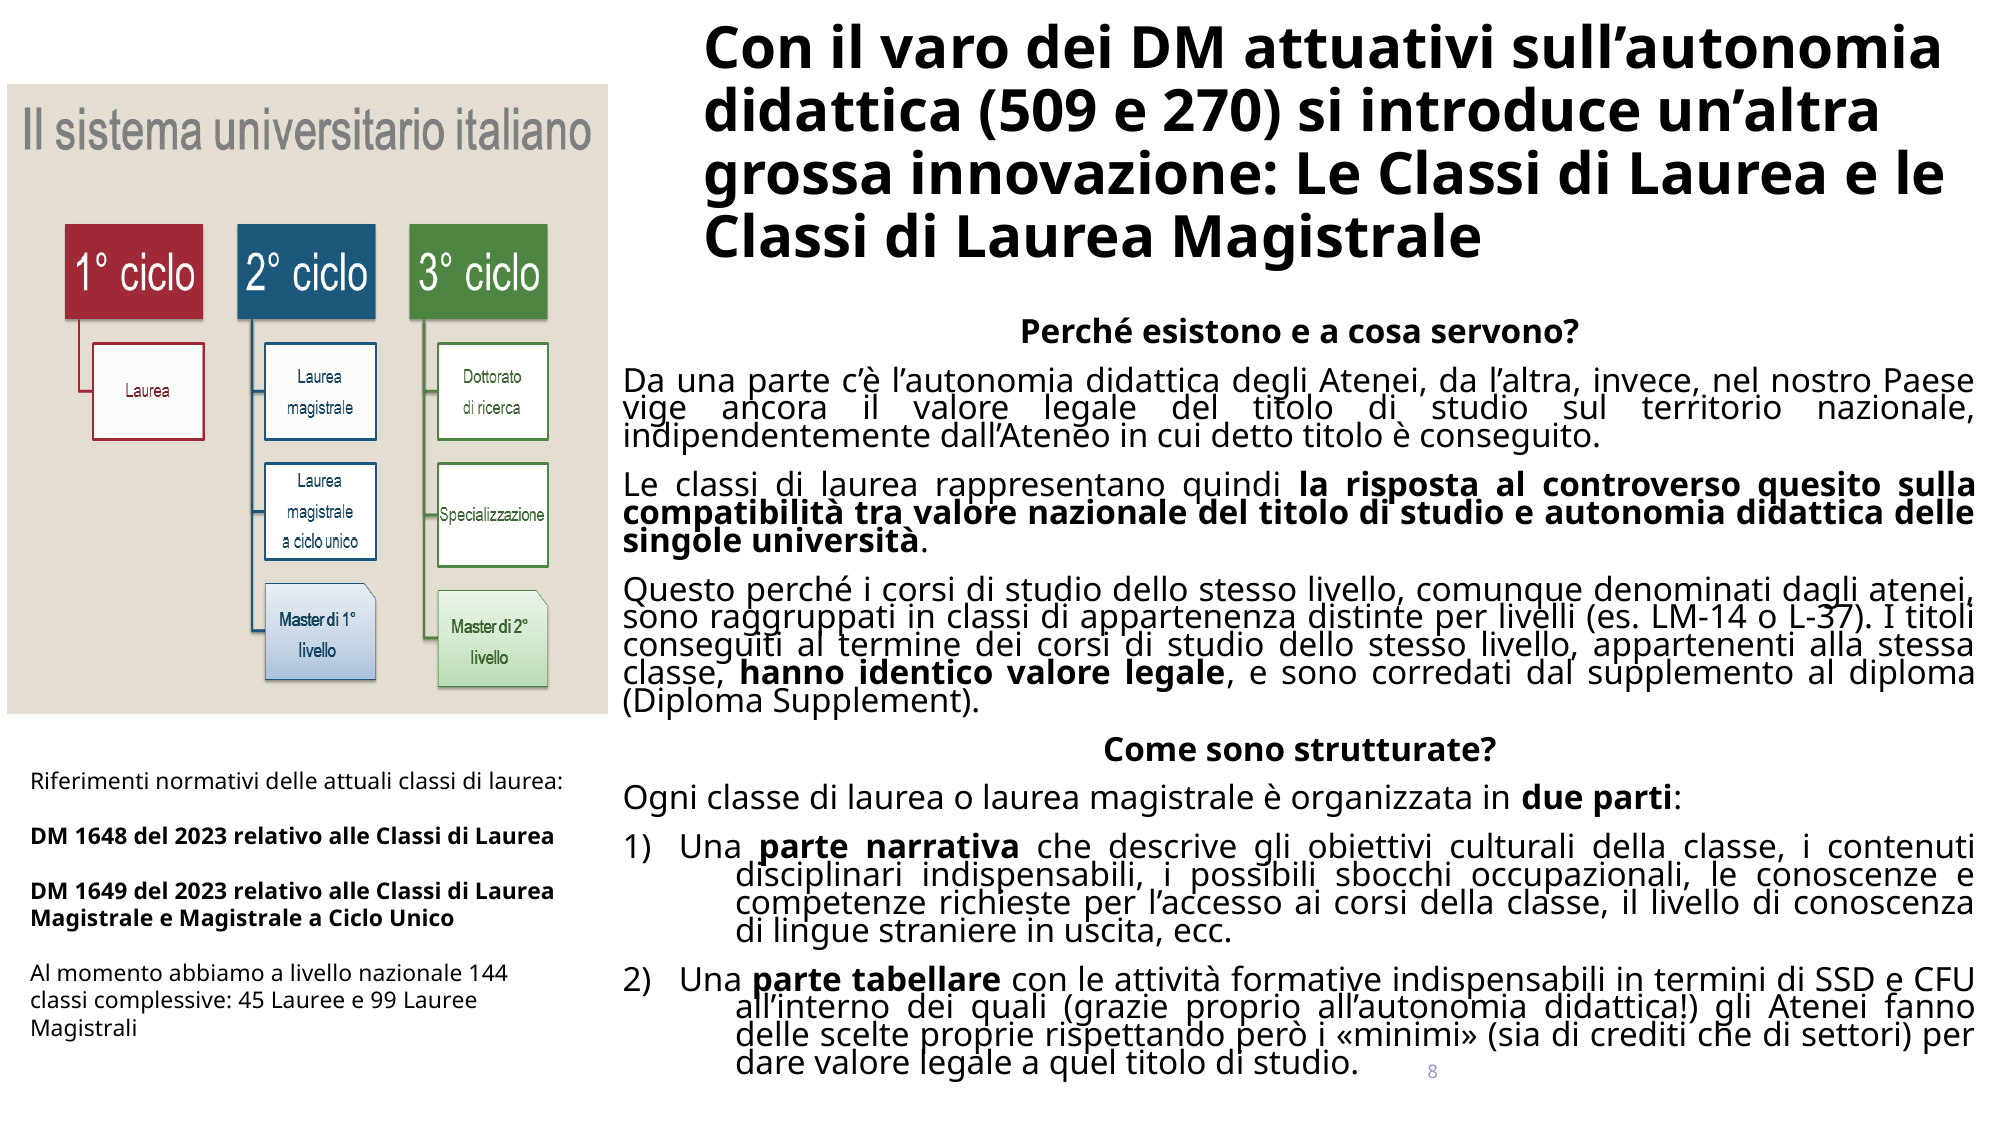

# Con il varo dei DM attuativi sull’autonomia didattica (509 e 270) si introduce un’altra grossa innovazione: Le Classi di Laurea e le Classi di Laurea Magistrale
Perché esistono e a cosa servono?
Da una parte c’è l’autonomia didattica degli Atenei, da l’altra, invece, nel nostro Paese vige ancora il valore legale del titolo di studio sul territorio nazionale, indipendentemente dall’Ateneo in cui detto titolo è conseguito.
Le classi di laurea rappresentano quindi la risposta al controverso quesito sulla compatibilità tra valore nazionale del titolo di studio e autonomia didattica delle singole università.
Questo perché i corsi di studio dello stesso livello, comunque denominati dagli atenei, sono raggruppati in classi di appartenenza distinte per livelli (es. LM-14 o L-37). I titoli conseguiti al termine dei corsi di studio dello stesso livello, appartenenti alla stessa classe, hanno identico valore legale, e sono corredati dal supplemento al diploma (Diploma Supplement).
Come sono strutturate?
Ogni classe di laurea o laurea magistrale è organizzata in due parti:
Una parte narrativa che descrive gli obiettivi culturali della classe, i contenuti disciplinari indispensabili, i possibili sbocchi occupazionali, le conoscenze e competenze richieste per l’accesso ai corsi della classe, il livello di conoscenza di lingue straniere in uscita, ecc.
Una parte tabellare con le attività formative indispensabili in termini di SSD e CFU all’interno dei quali (grazie proprio all’autonomia didattica!) gli Atenei fanno delle scelte proprie rispettando però i «minimi» (sia di crediti che di settori) per dare valore legale a quel titolo di studio.
Riferimenti normativi delle attuali classi di laurea:
DM 1648 del 2023 relativo alle Classi di Laurea
DM 1649 del 2023 relativo alle Classi di Laurea Magistrale e Magistrale a Ciclo Unico
Al momento abbiamo a livello nazionale 144 classi complessive: 45 Lauree e 99 Lauree Magistrali